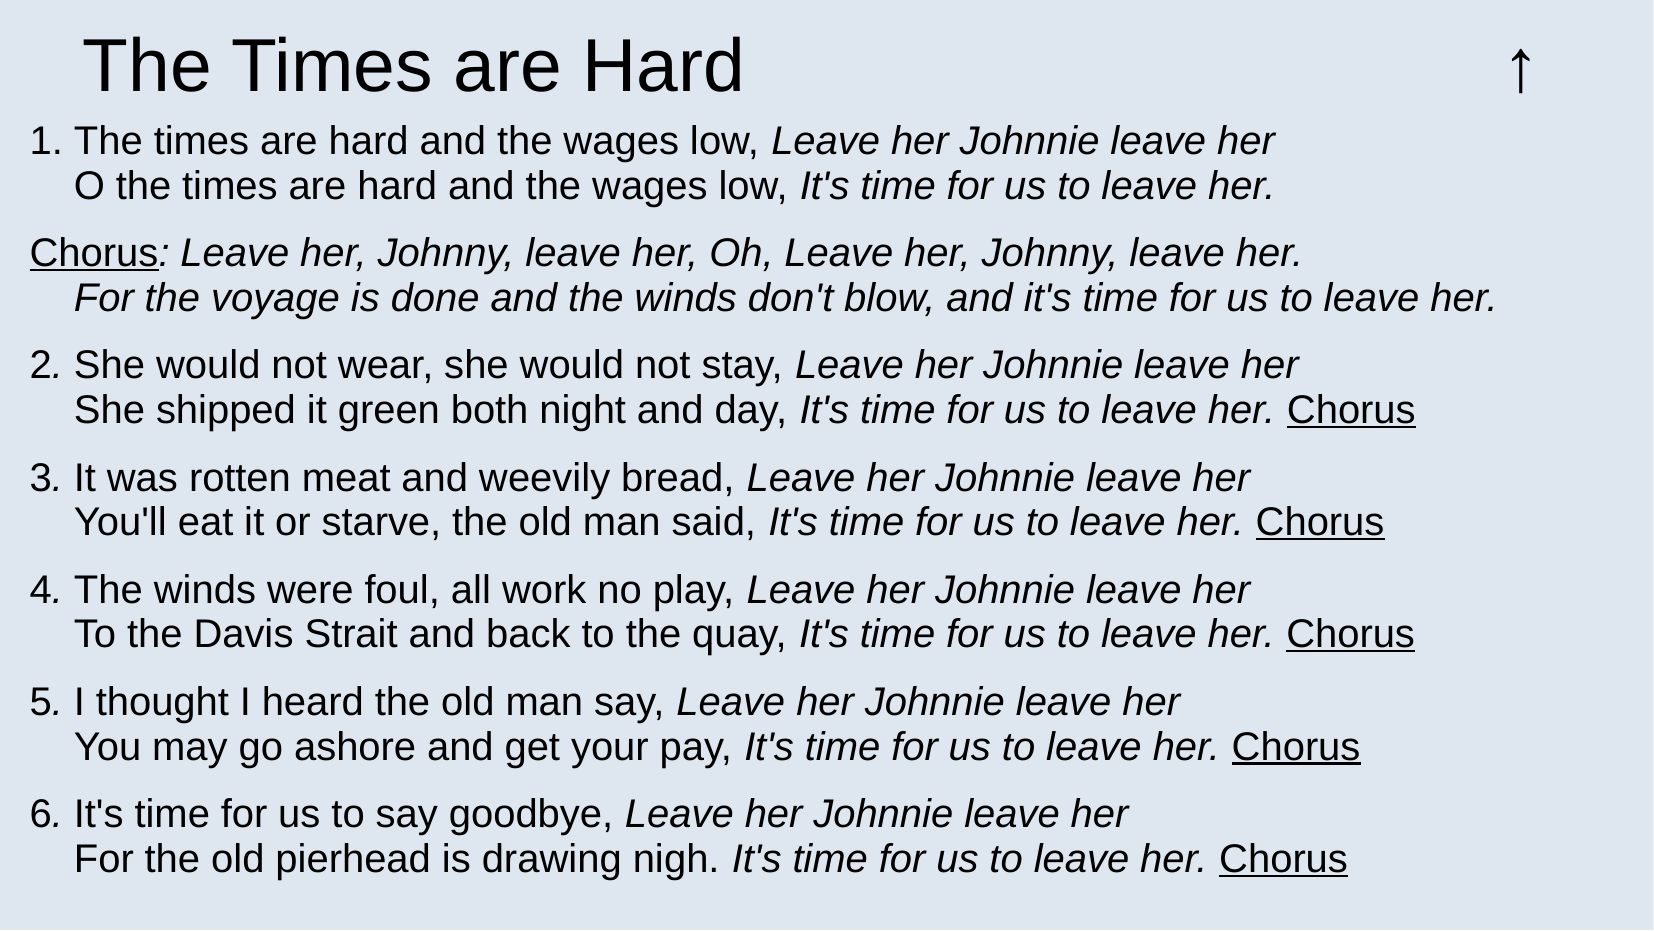

# The Times are Hard	↑
1.		The times are hard and the wages low, Leave her Johnnie leave her
		O the times are hard and the wages low, It's time for us to leave her.
Chorus: Leave her, Johnny, leave her, Oh, Leave her, Johnny, leave her.
		For the voyage is done and the winds don't blow, and it's time for us to leave her.
2.		She would not wear, she would not stay, Leave her Johnnie leave her
		She shipped it green both night and day, It's time for us to leave her. Chorus
3.		It was rotten meat and weevily bread, Leave her Johnnie leave her
		You'll eat it or starve, the old man said, It's time for us to leave her. Chorus
4.		The winds were foul, all work no play, Leave her Johnnie leave her
		To the Davis Strait and back to the quay, It's time for us to leave her. Chorus
5.		I thought I heard the old man say, Leave her Johnnie leave her
		You may go ashore and get your pay, It's time for us to leave her. Chorus
6.		It's time for us to say goodbye, Leave her Johnnie leave her
		For the old pierhead is drawing nigh. It's time for us to leave her. Chorus